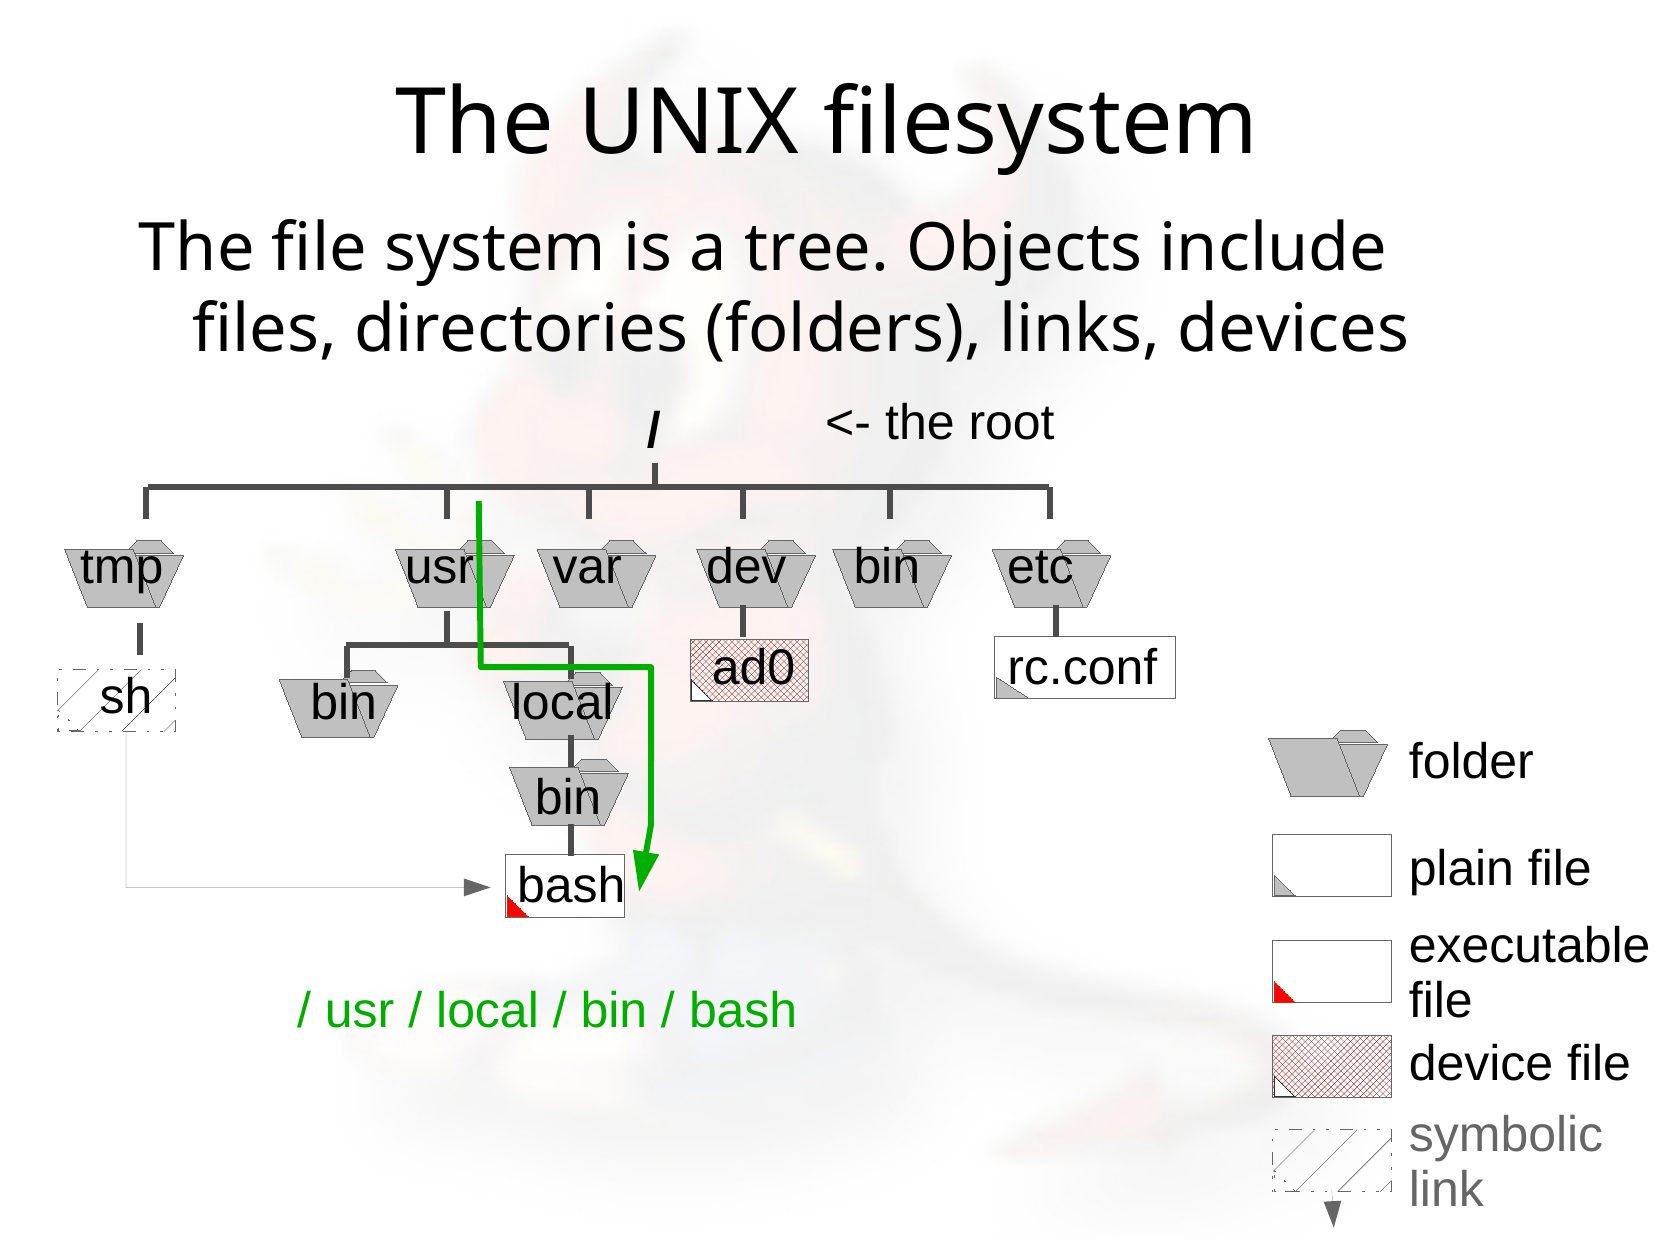

# The UNIX filesystem
The file system is a tree. Objects include files, directories (folders), links, devices
<- the root
/
tmp
usr
var
dev
bin
etc
ad0
rc.conf
sh
local
bin
folder
bin
plain file
bash
executable file
/ usr / local / bin / bash
device file
symbolic
link